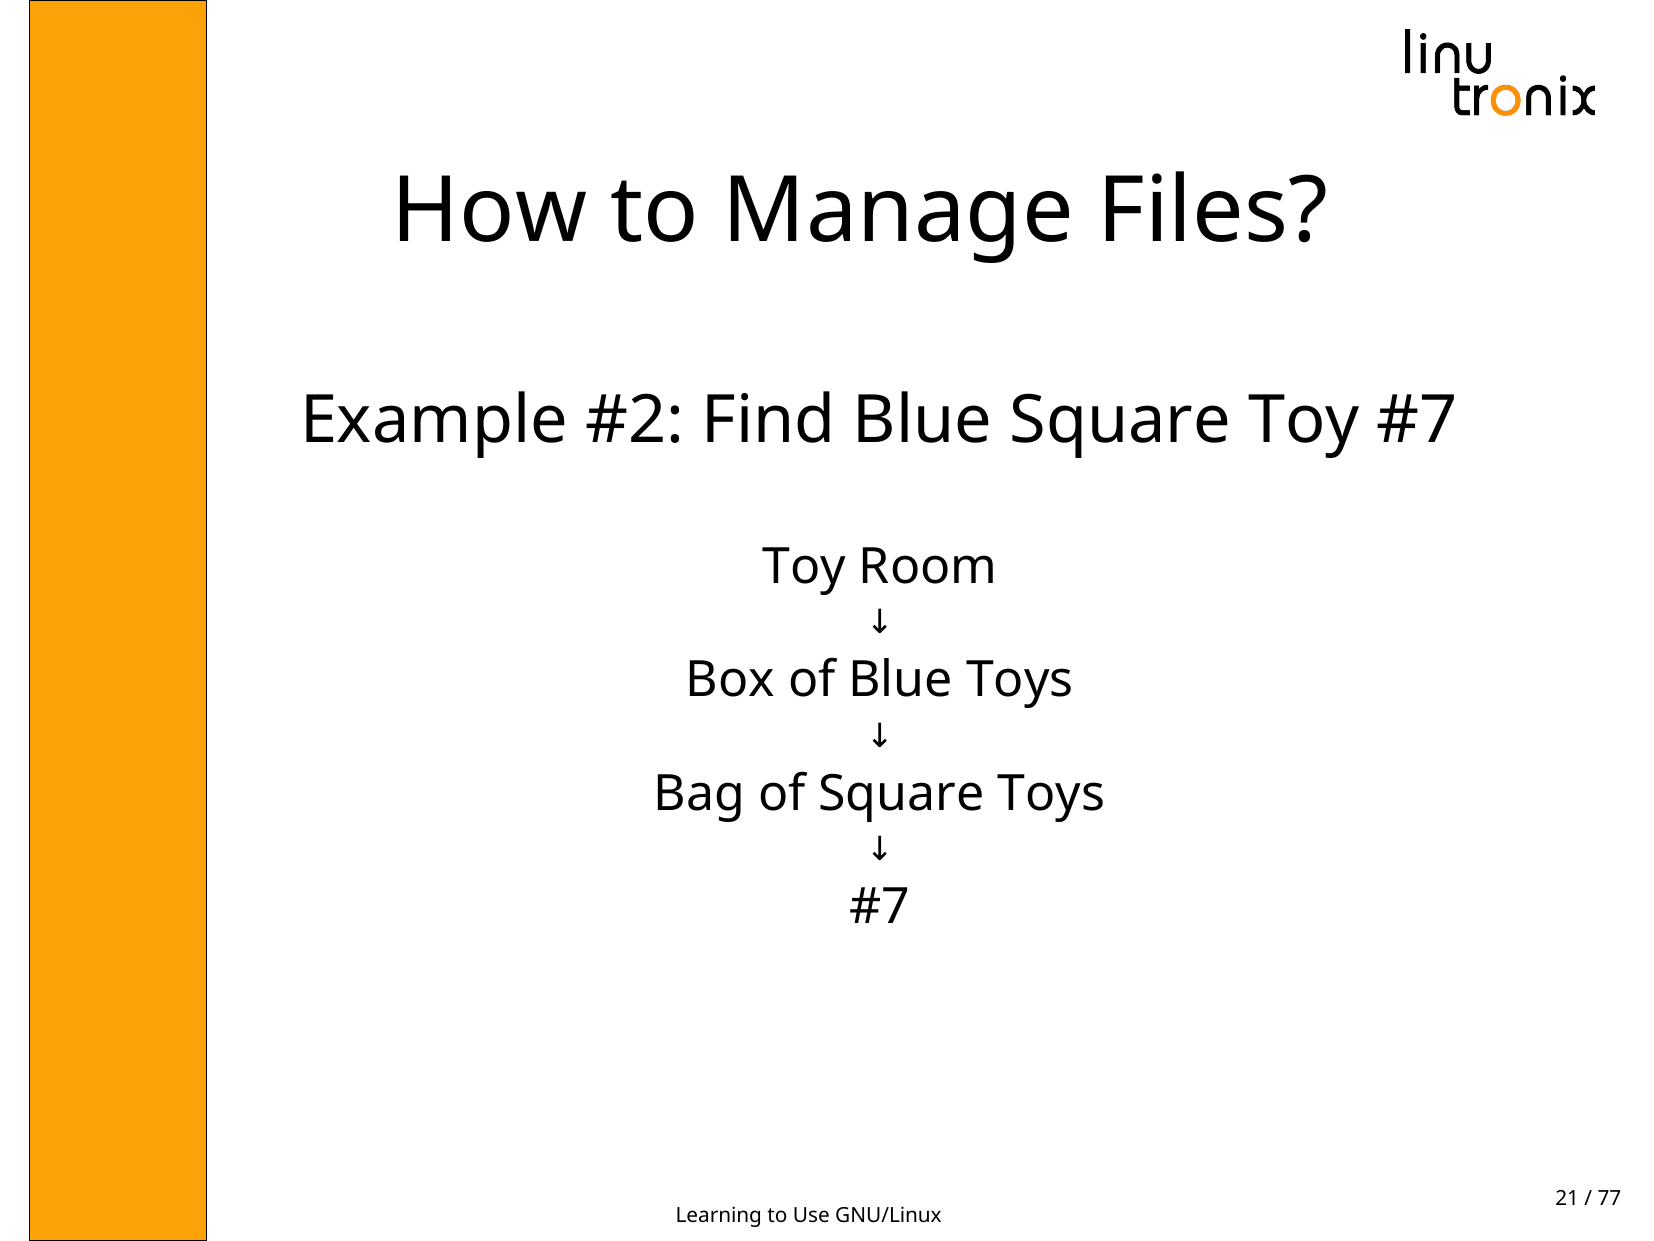

How to Manage Files?
Example #2: Find Blue Square Toy #7
Toy Room
↓
Box of Blue Toys
↓
Bag of Square Toys
↓
#7
21
Firmenvorstellung Linutronix V3.3